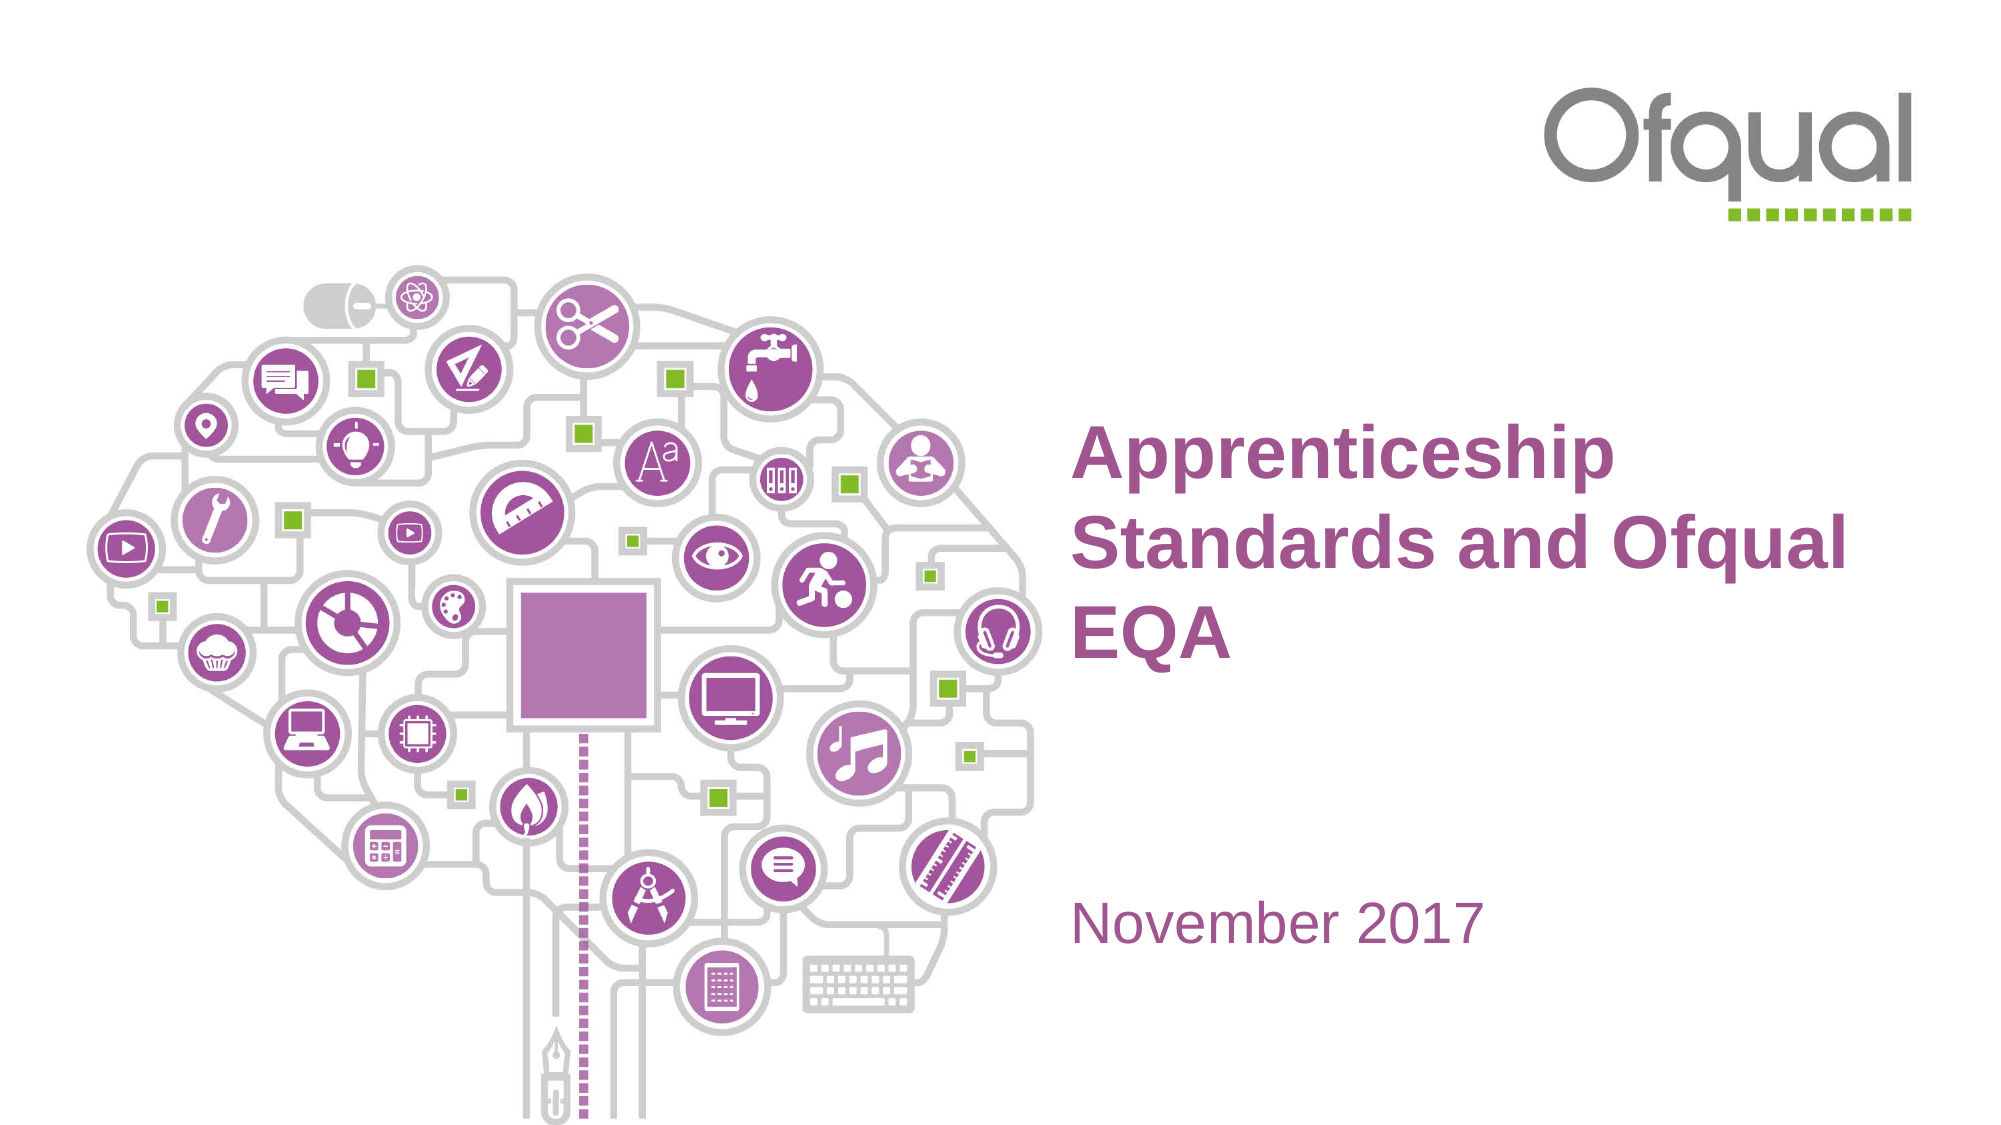

# Apprenticeship Standards and Ofqual EQA
November 2017